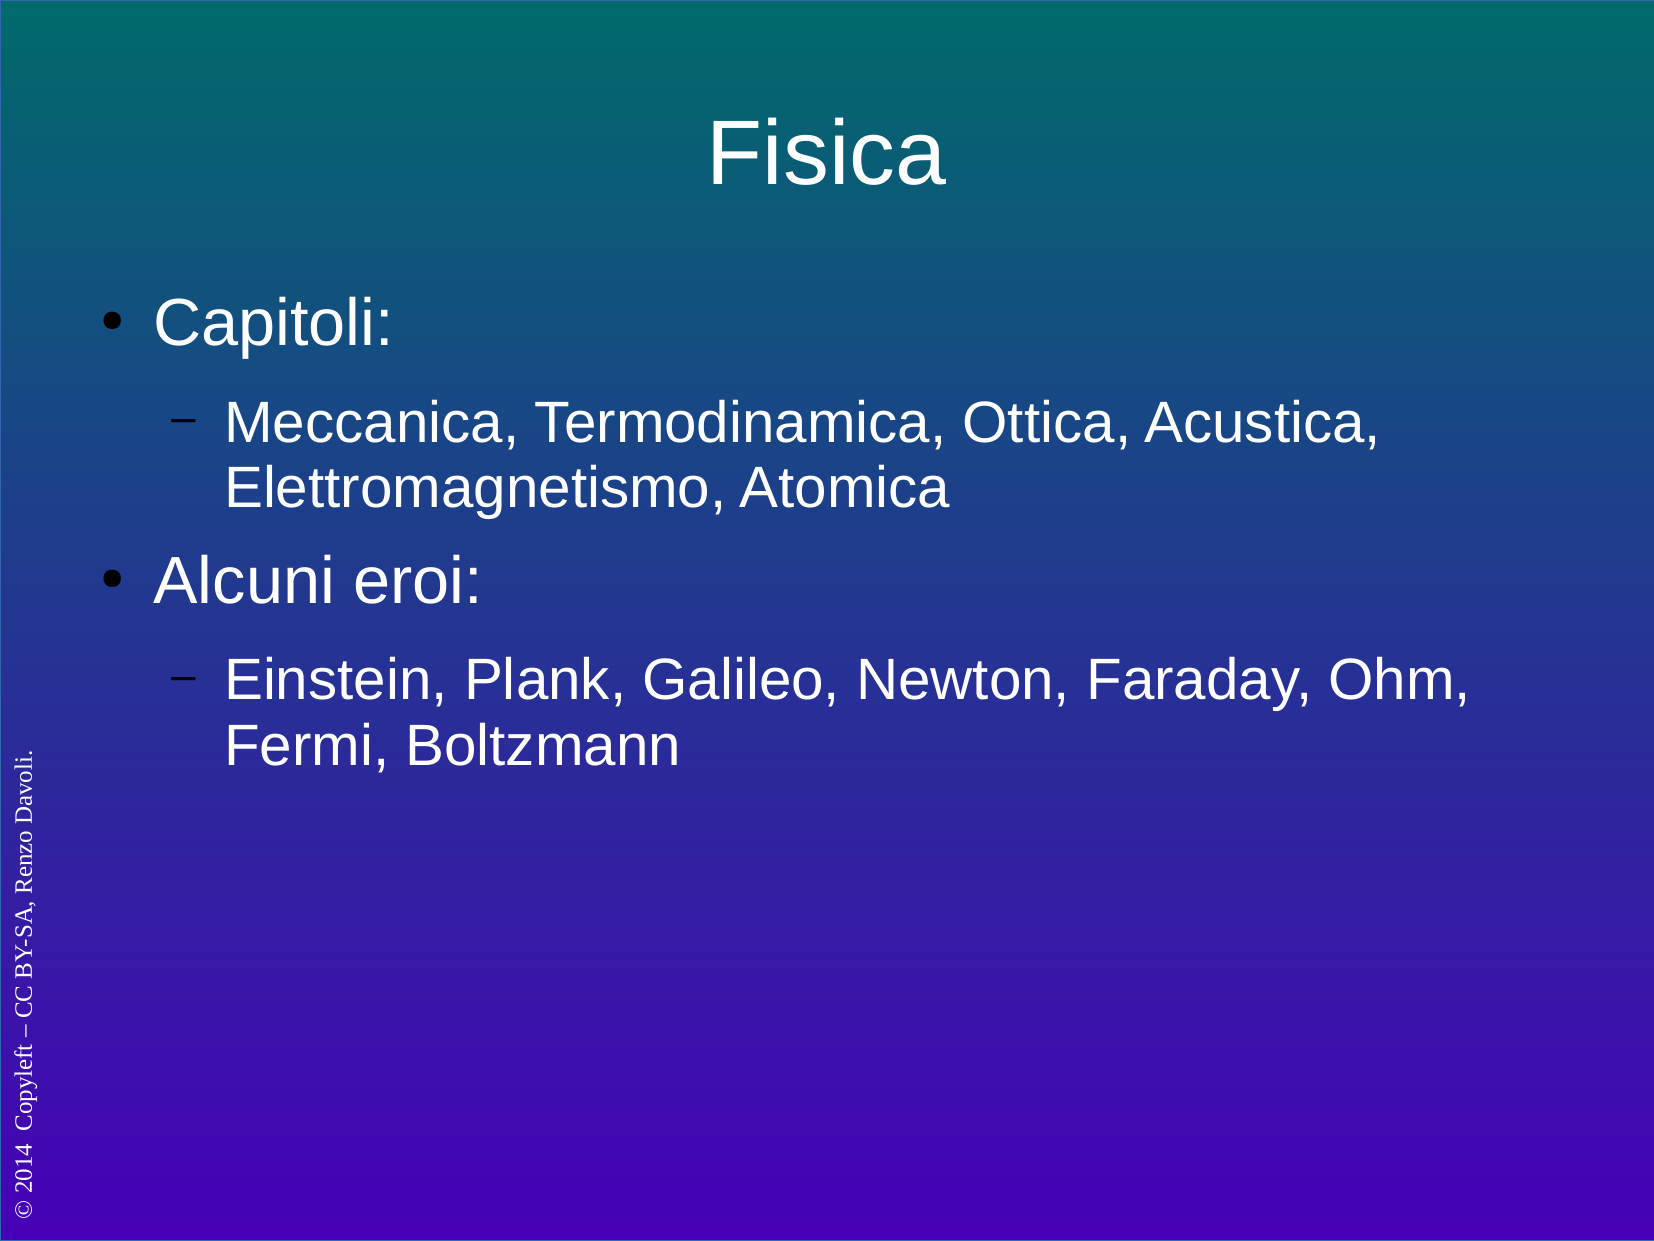

# Fisica
Capitoli:
Meccanica, Termodinamica, Ottica, Acustica, Elettromagnetismo, Atomica
Alcuni eroi:
Einstein, Plank, Galileo, Newton, Faraday, Ohm, Fermi, Boltzmann